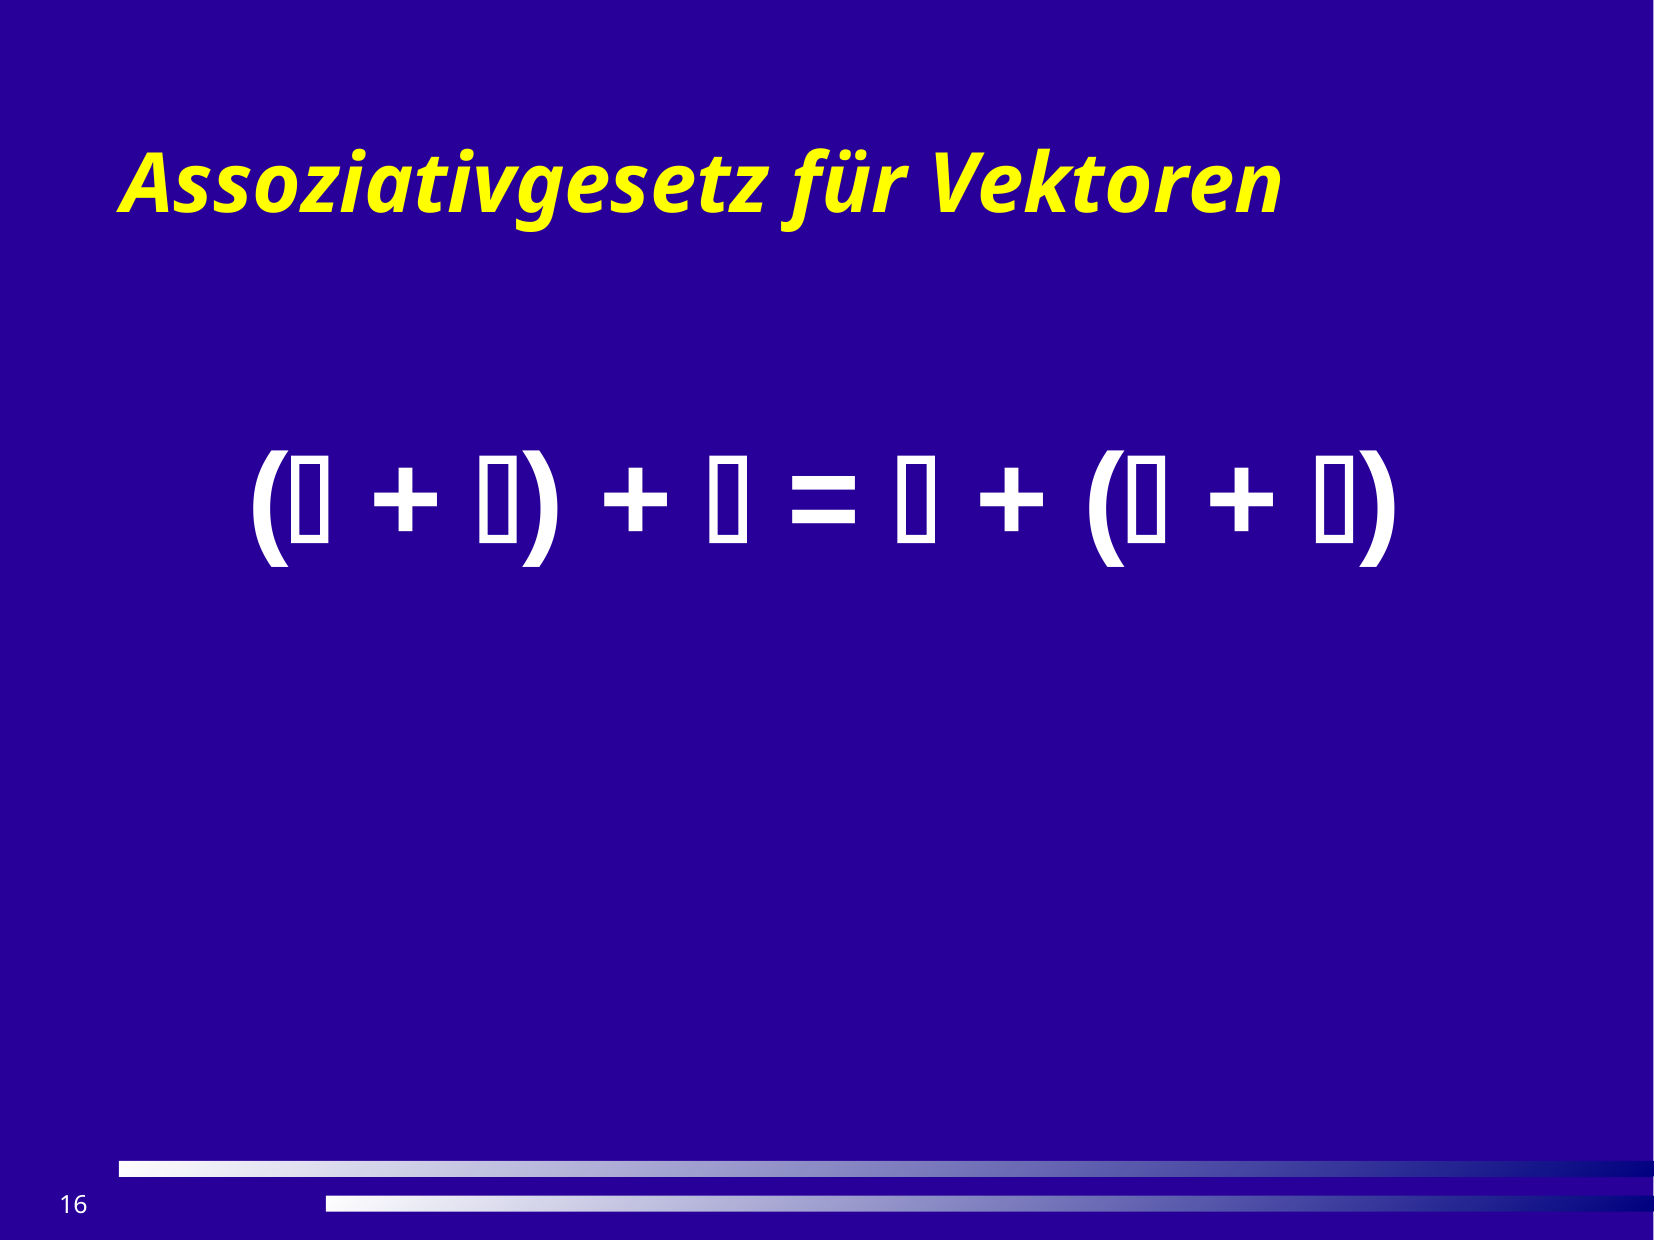

# Assoziativgesetz für Vektoren
( + ) +  =  + ( + )
16